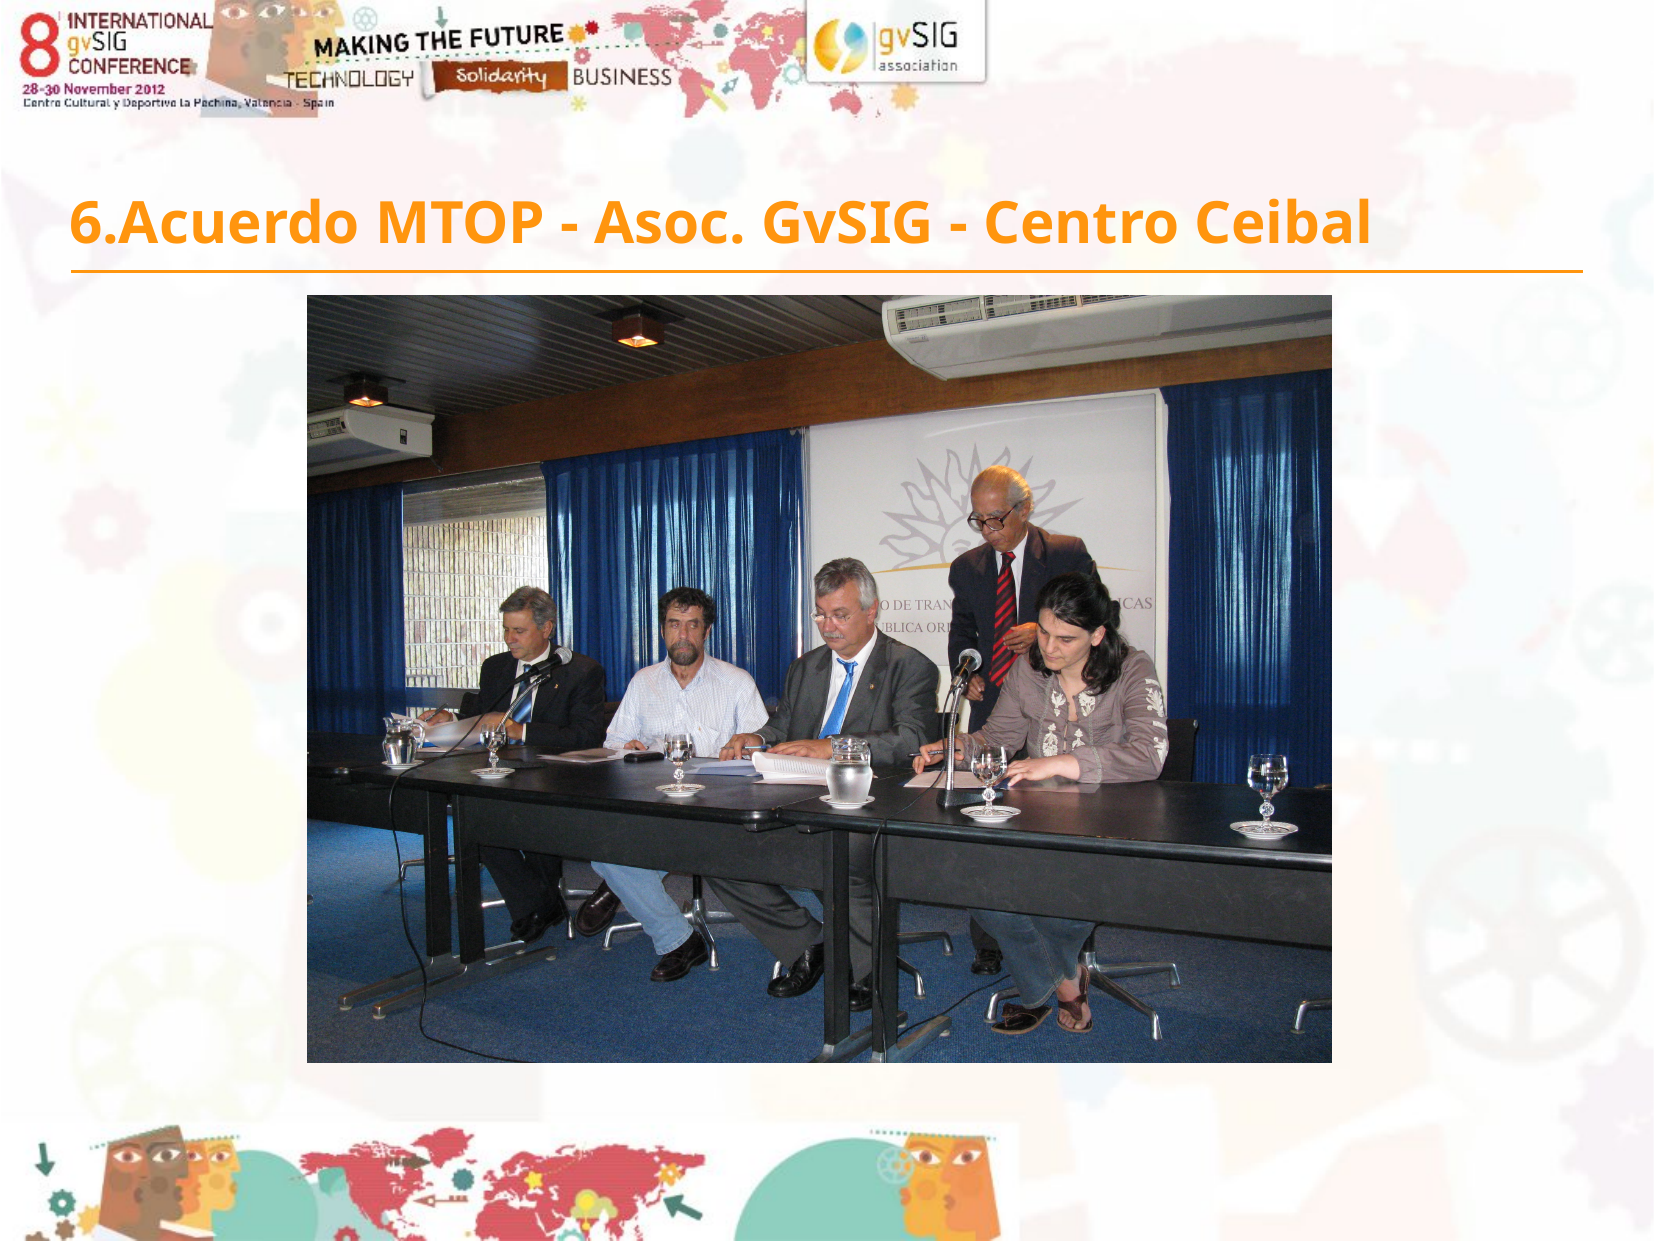

# 6.Acuerdo MTOP - Asoc. GvSIG - Centro Ceibal